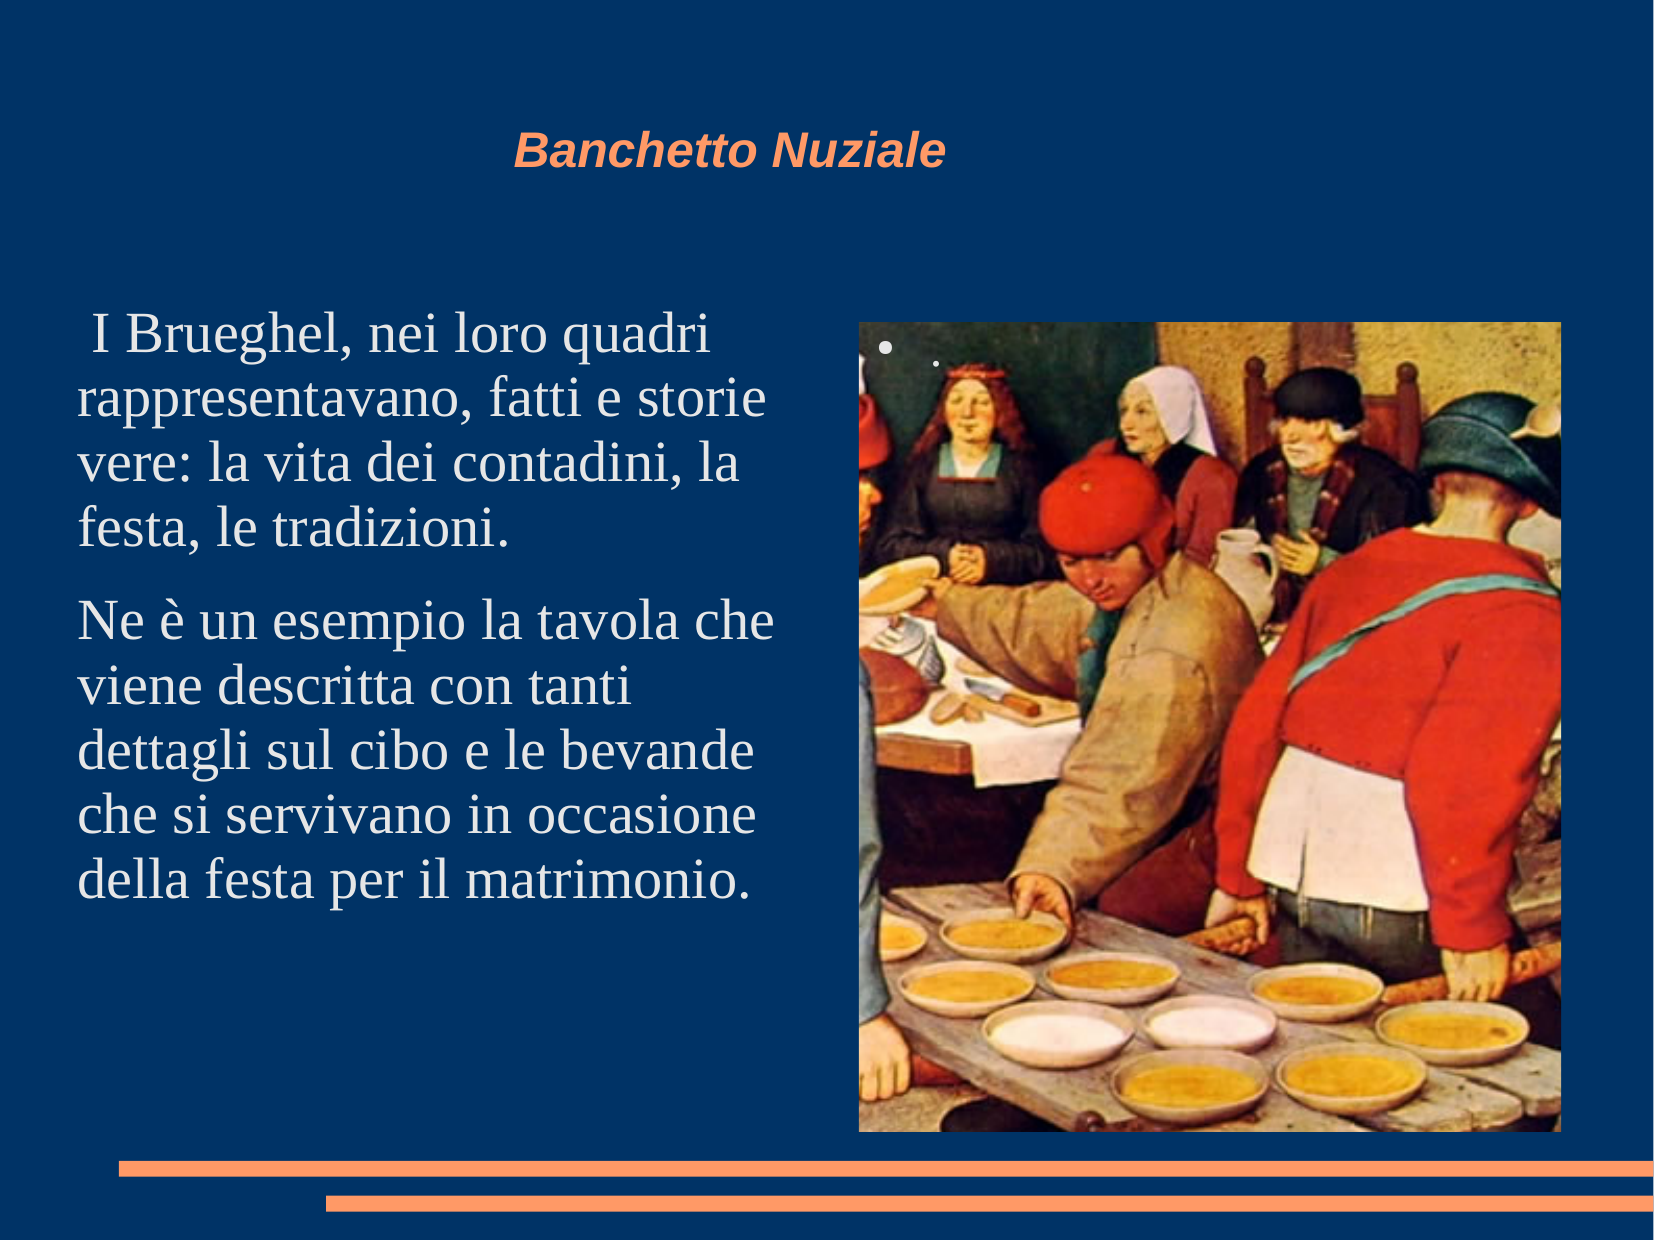

# Banchetto Nuziale
 I Brueghel, nei loro quadri rappresentavano, fatti e storie vere: la vita dei contadini, la festa, le tradizioni.
Ne è un esempio la tavola che viene descritta con tanti dettagli sul cibo e le bevande che si servivano in occasione della festa per il matrimonio.
.